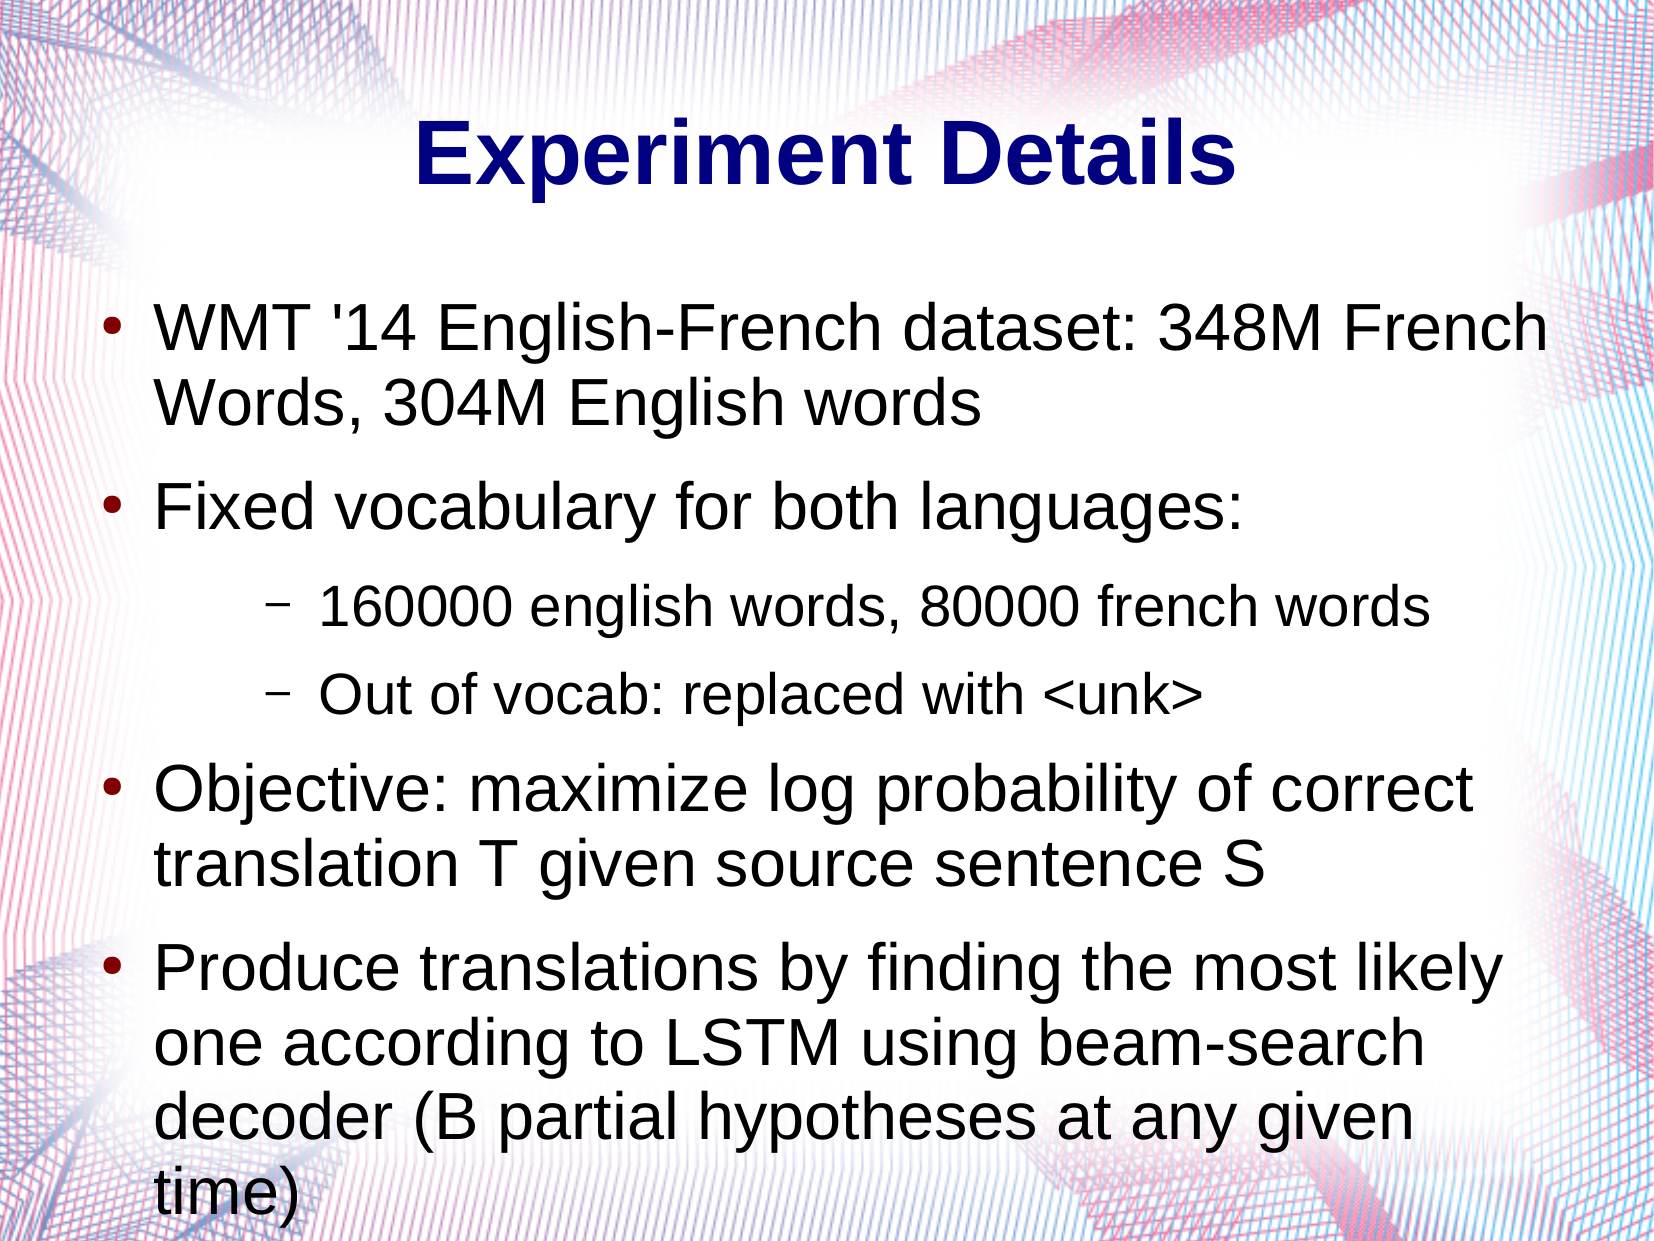

# Experiment Details
WMT '14 English-French dataset: 348M French Words, 304M English words
Fixed vocabulary for both languages:
160000 english words, 80000 french words
Out of vocab: replaced with <unk>
Objective: maximize log probability of correct translation T given source sentence S
Produce translations by finding the most likely one according to LSTM using beam-search decoder (B partial hypotheses at any given time)